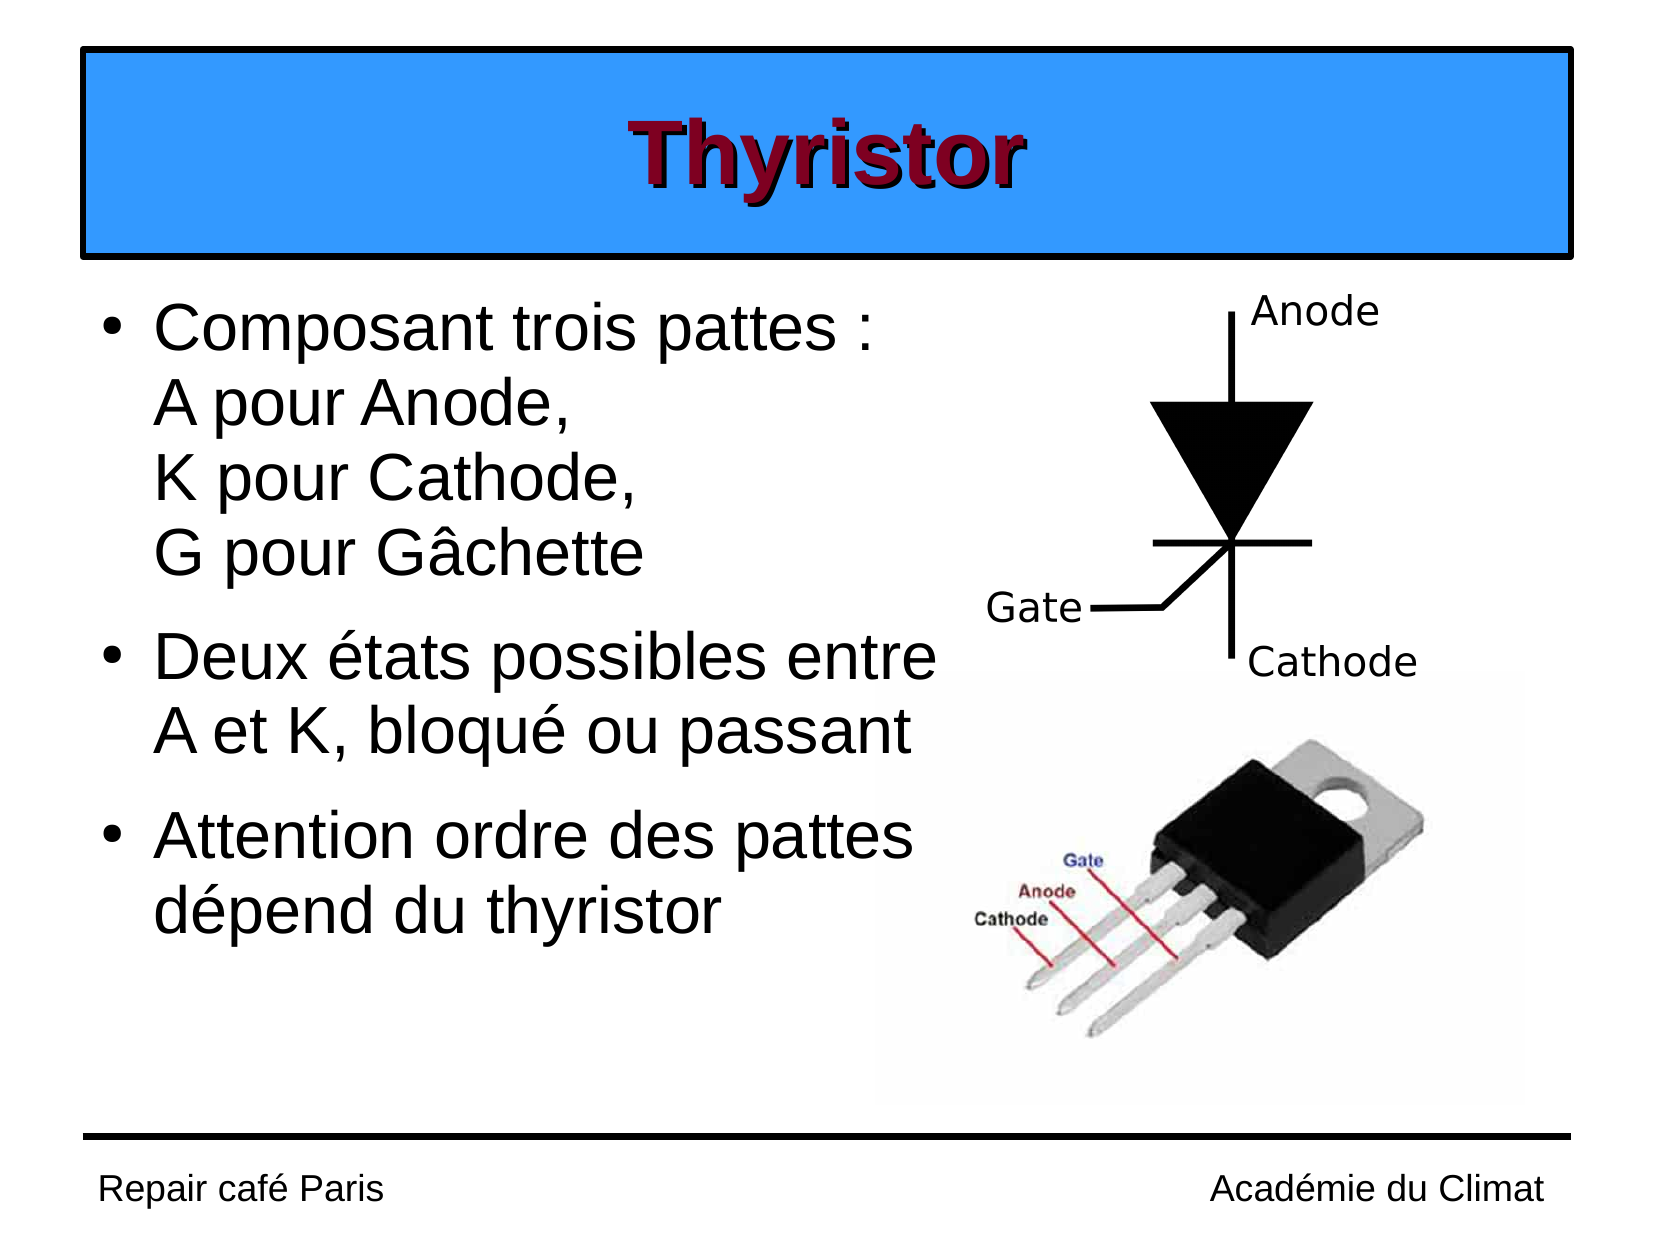

# Thyristor
Composant trois pattes :
A pour Anode,
K pour Cathode,
G pour Gâchette
Deux états possibles entre A et K, bloqué ou passant
Attention ordre des pattes dépend du thyristor
Repair café Paris	Académie du Climat